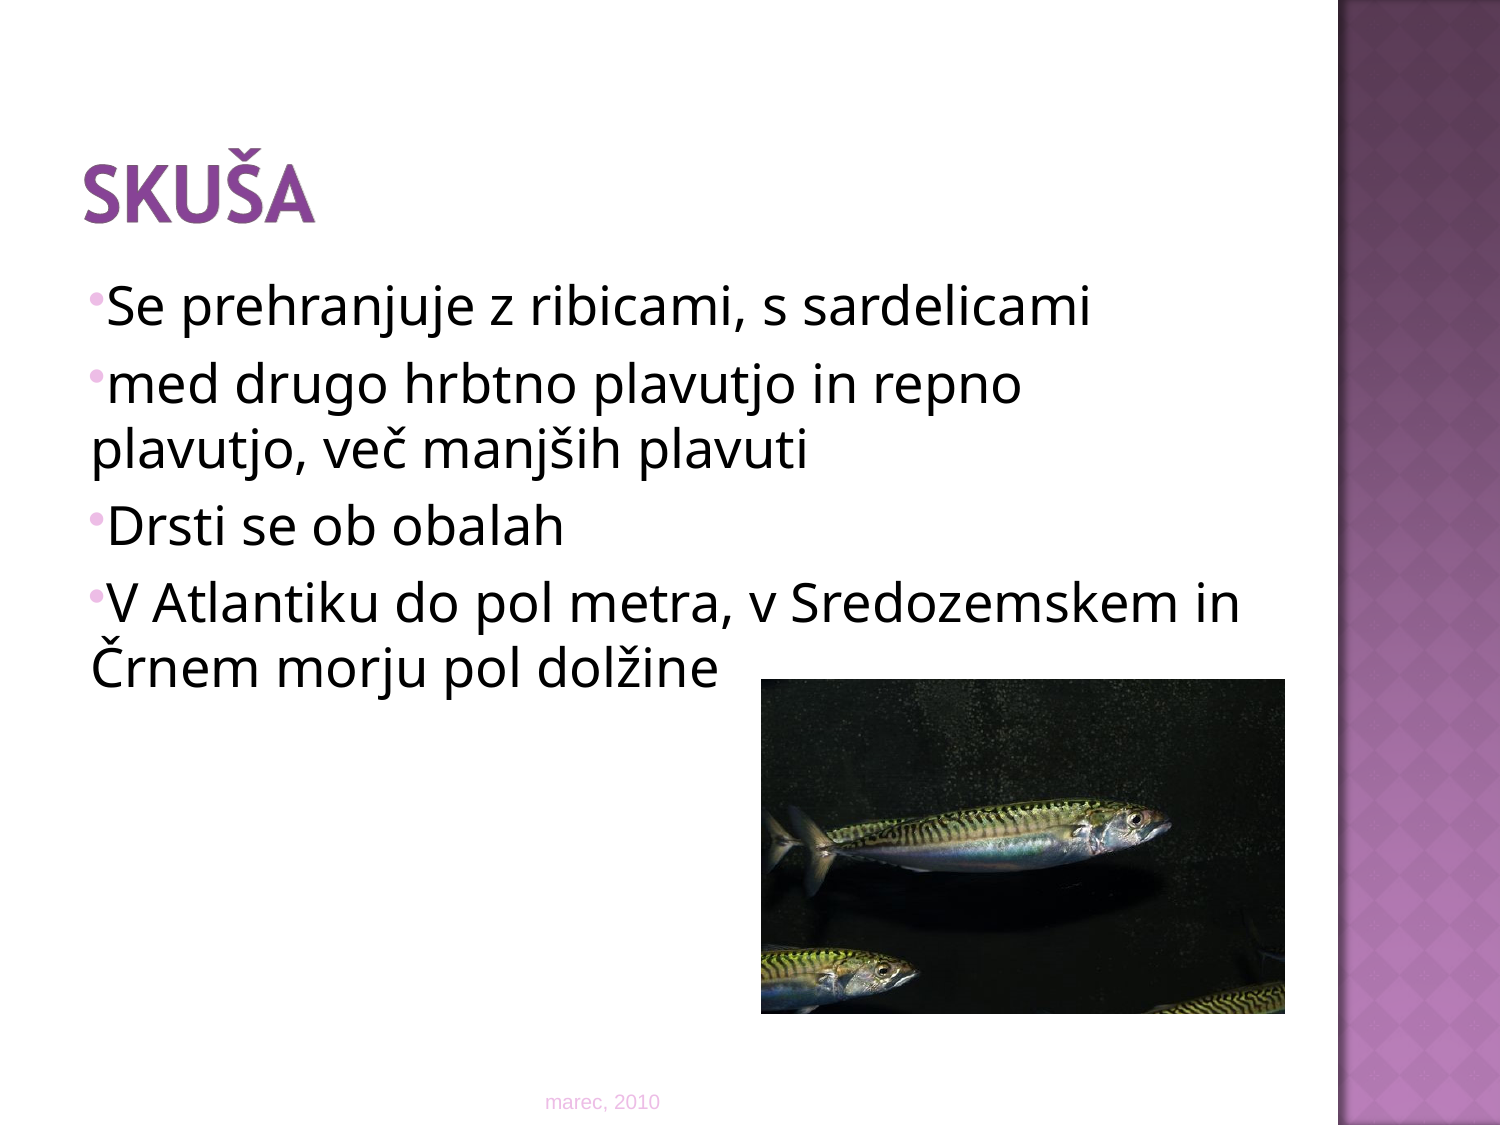

Se prehranjuje z ribicami, s sardelicami
med drugo hrbtno plavutjo in repno plavutjo, več manjših plavuti
Drsti se ob obalah
V Atlantiku do pol metra, v Sredozemskem in Črnem morju pol dolžine
marec, 2010